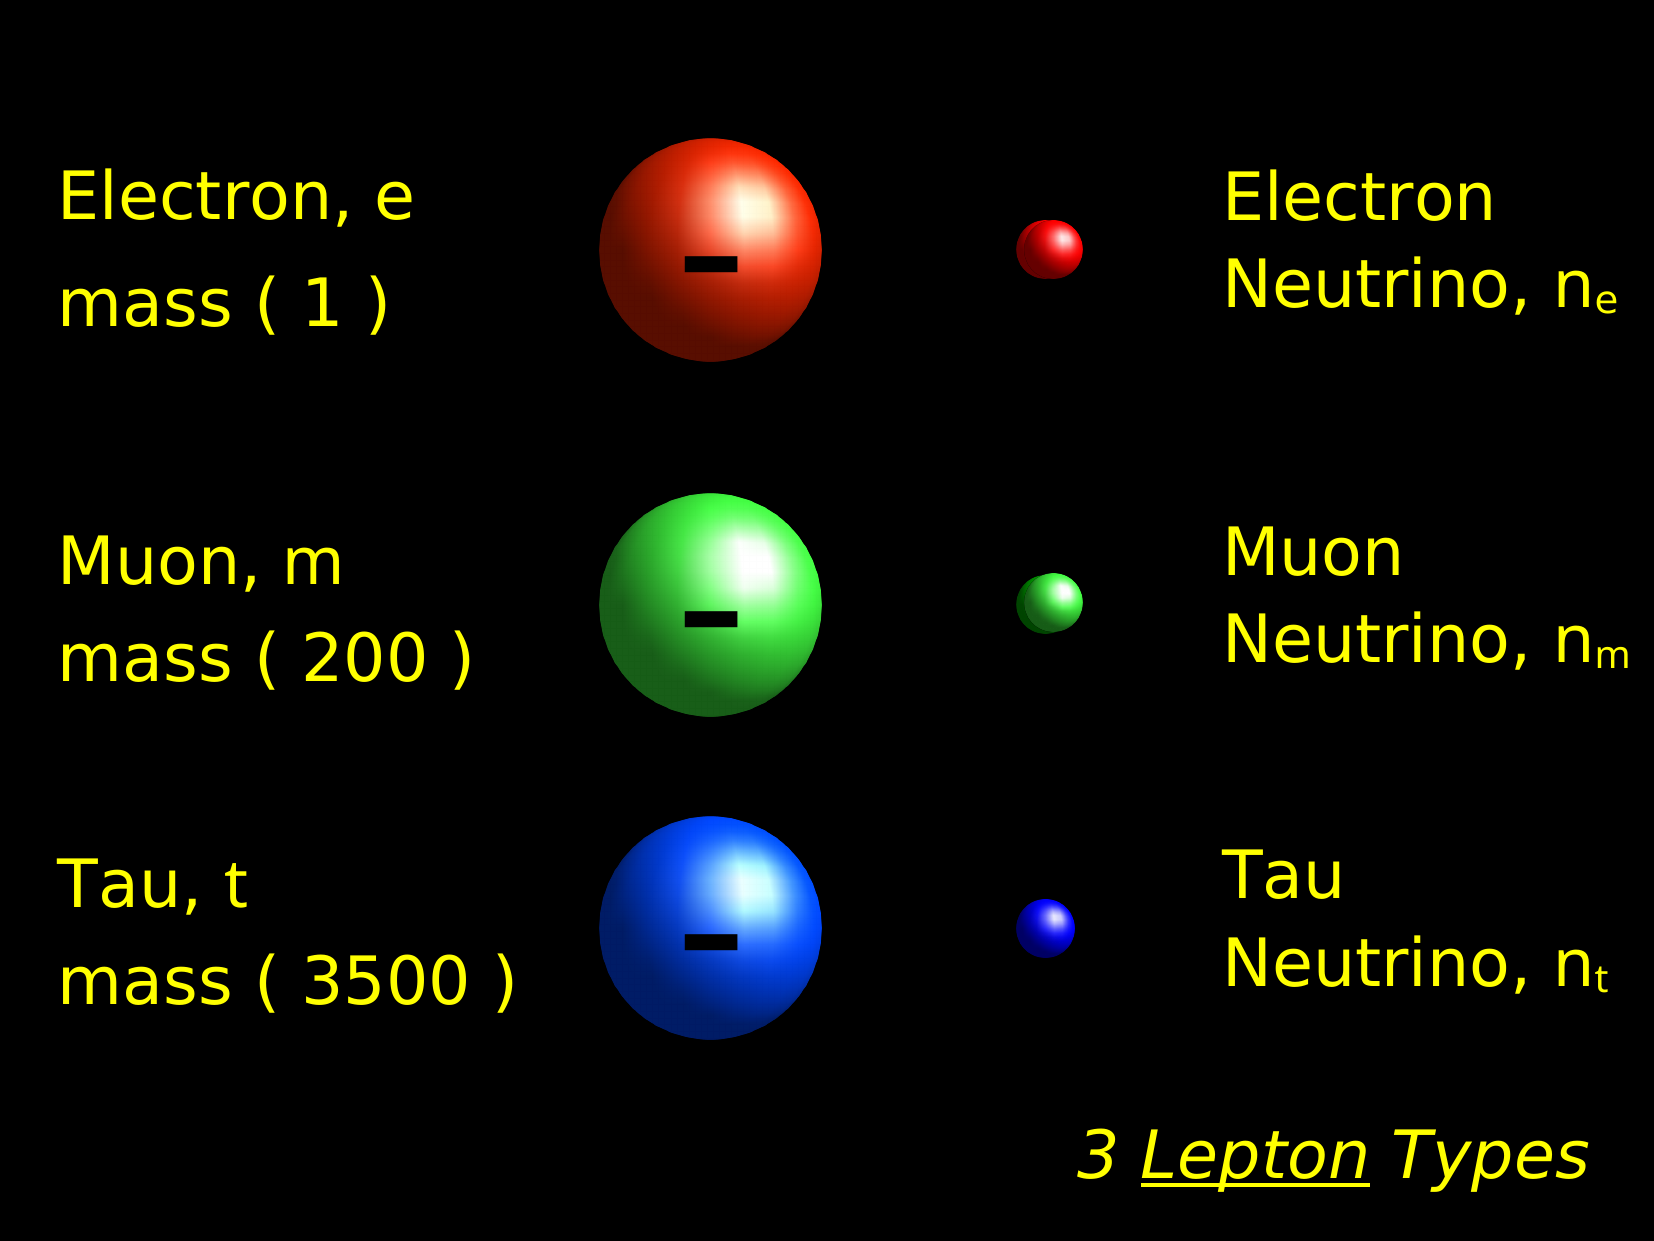

-
Electron, e
mass ( 1 )
Electron
Neutrino, ne
-
Muon, m
mass ( 200 )
Muon
Neutrino, nm
-
-
Tau, t
mass ( 3500 )
Tau
Neutrino, nt
3 Lepton Types